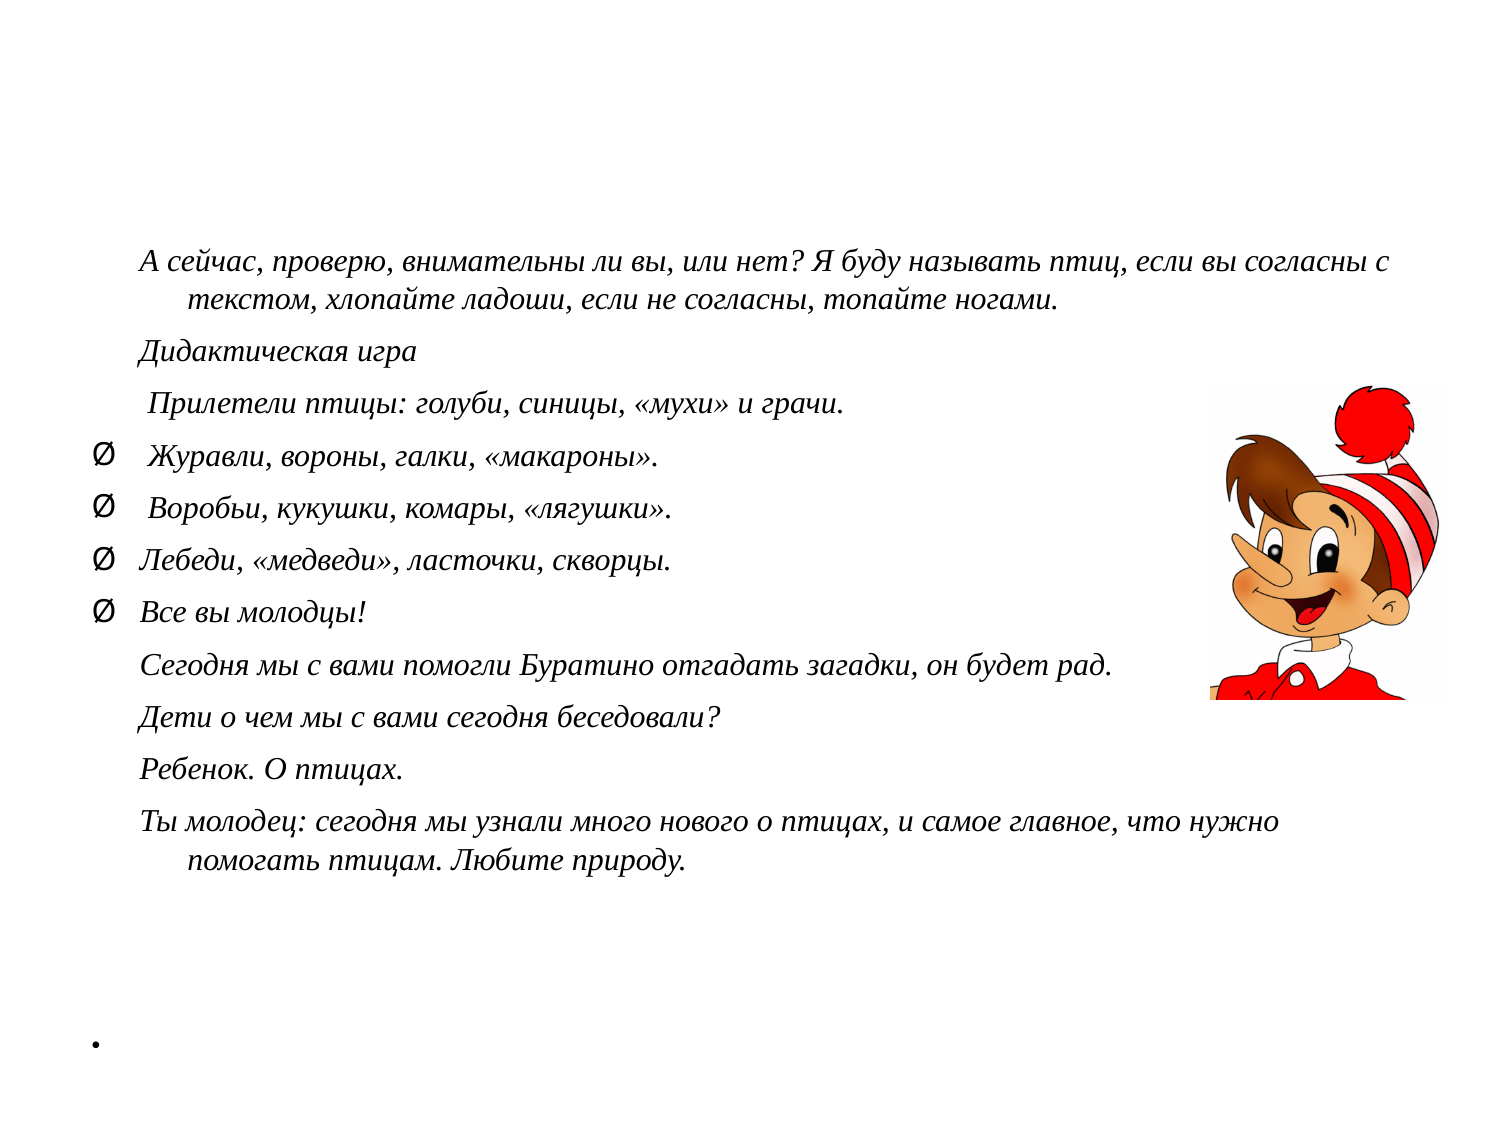

#
А сейчас, проверю, внимательны ли вы, или нет? Я буду называть птиц, если вы согласны с текстом, хлопайте ладоши, если не согласны, топайте ногами.
Дидактическая игра
 Прилетели птицы: голуби, синицы, «мухи» и грачи.
 Журавли, вороны, галки, «макароны».
 Воробьи, кукушки, комары, «лягушки».
Лебеди, «медведи», ласточки, скворцы.
Все вы молодцы!
Сегодня мы с вами помогли Буратино отгадать загадки, он будет рад.
Дети о чем мы с вами сегодня беседовали?
Ребенок. О птицах.
Ты молодец: сегодня мы узнали много нового о птицах, и самое главное, что нужно помогать птицам. Любите природу.